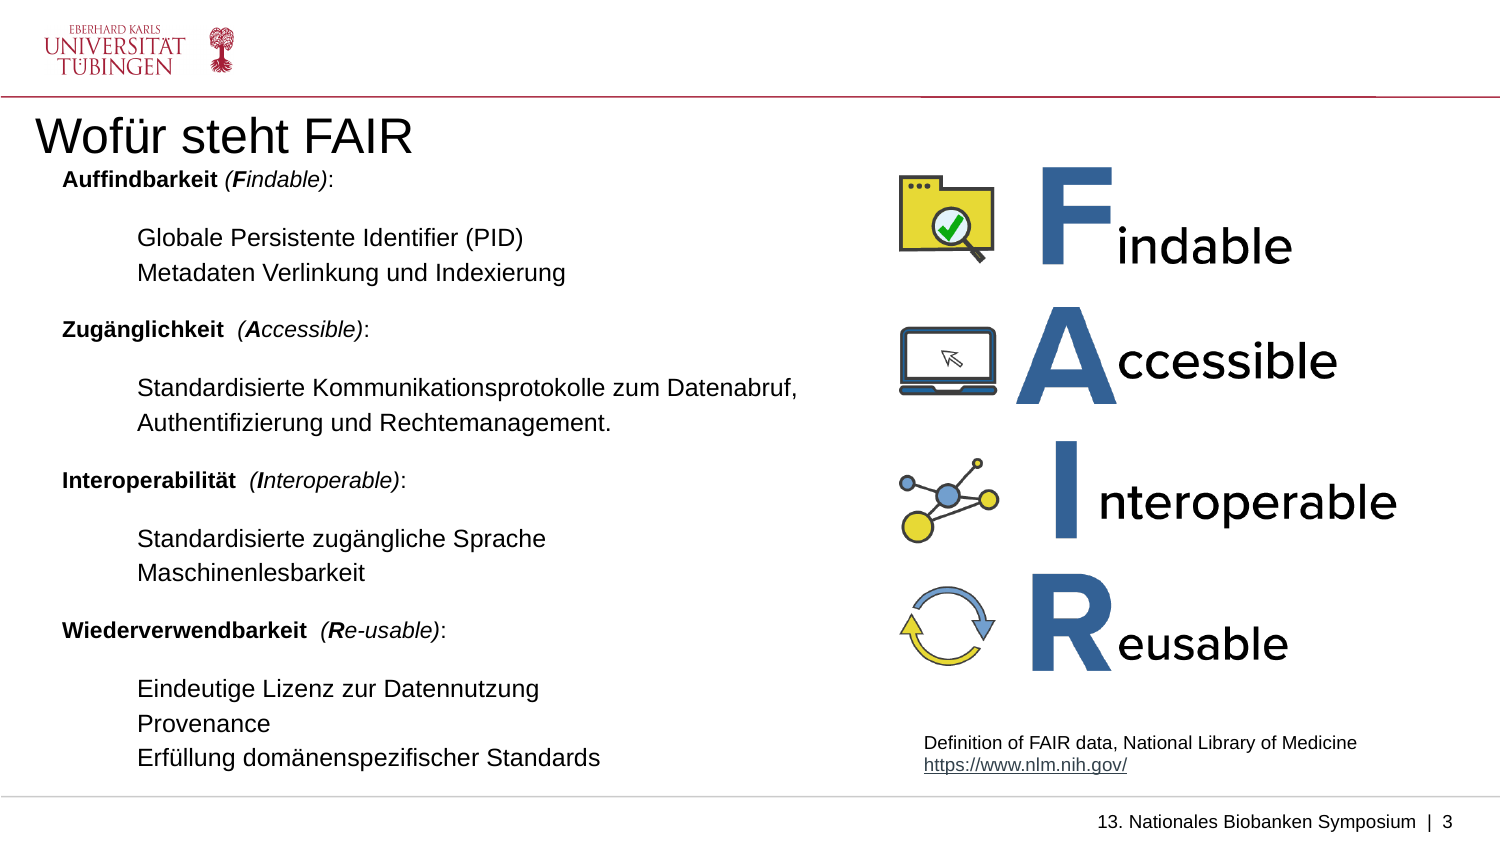

Wofür steht FAIR
# Auffindbarkeit (Findable):
Globale Persistente Identifier (PID)
Metadaten Verlinkung und Indexierung
Zugänglichkeit (Accessible):
Standardisierte Kommunikationsprotokolle zum Datenabruf, Authentifizierung und Rechtemanagement.
Interoperabilität (Interoperable):
Standardisierte zugängliche Sprache
Maschinenlesbarkeit
Wiederverwendbarkeit (Re-usable):
Eindeutige Lizenz zur Datennutzung
Provenance
Erfüllung domänenspezifischer Standards
Definition of FAIR data, National Library of Medicine
https://www.nlm.nih.gov/